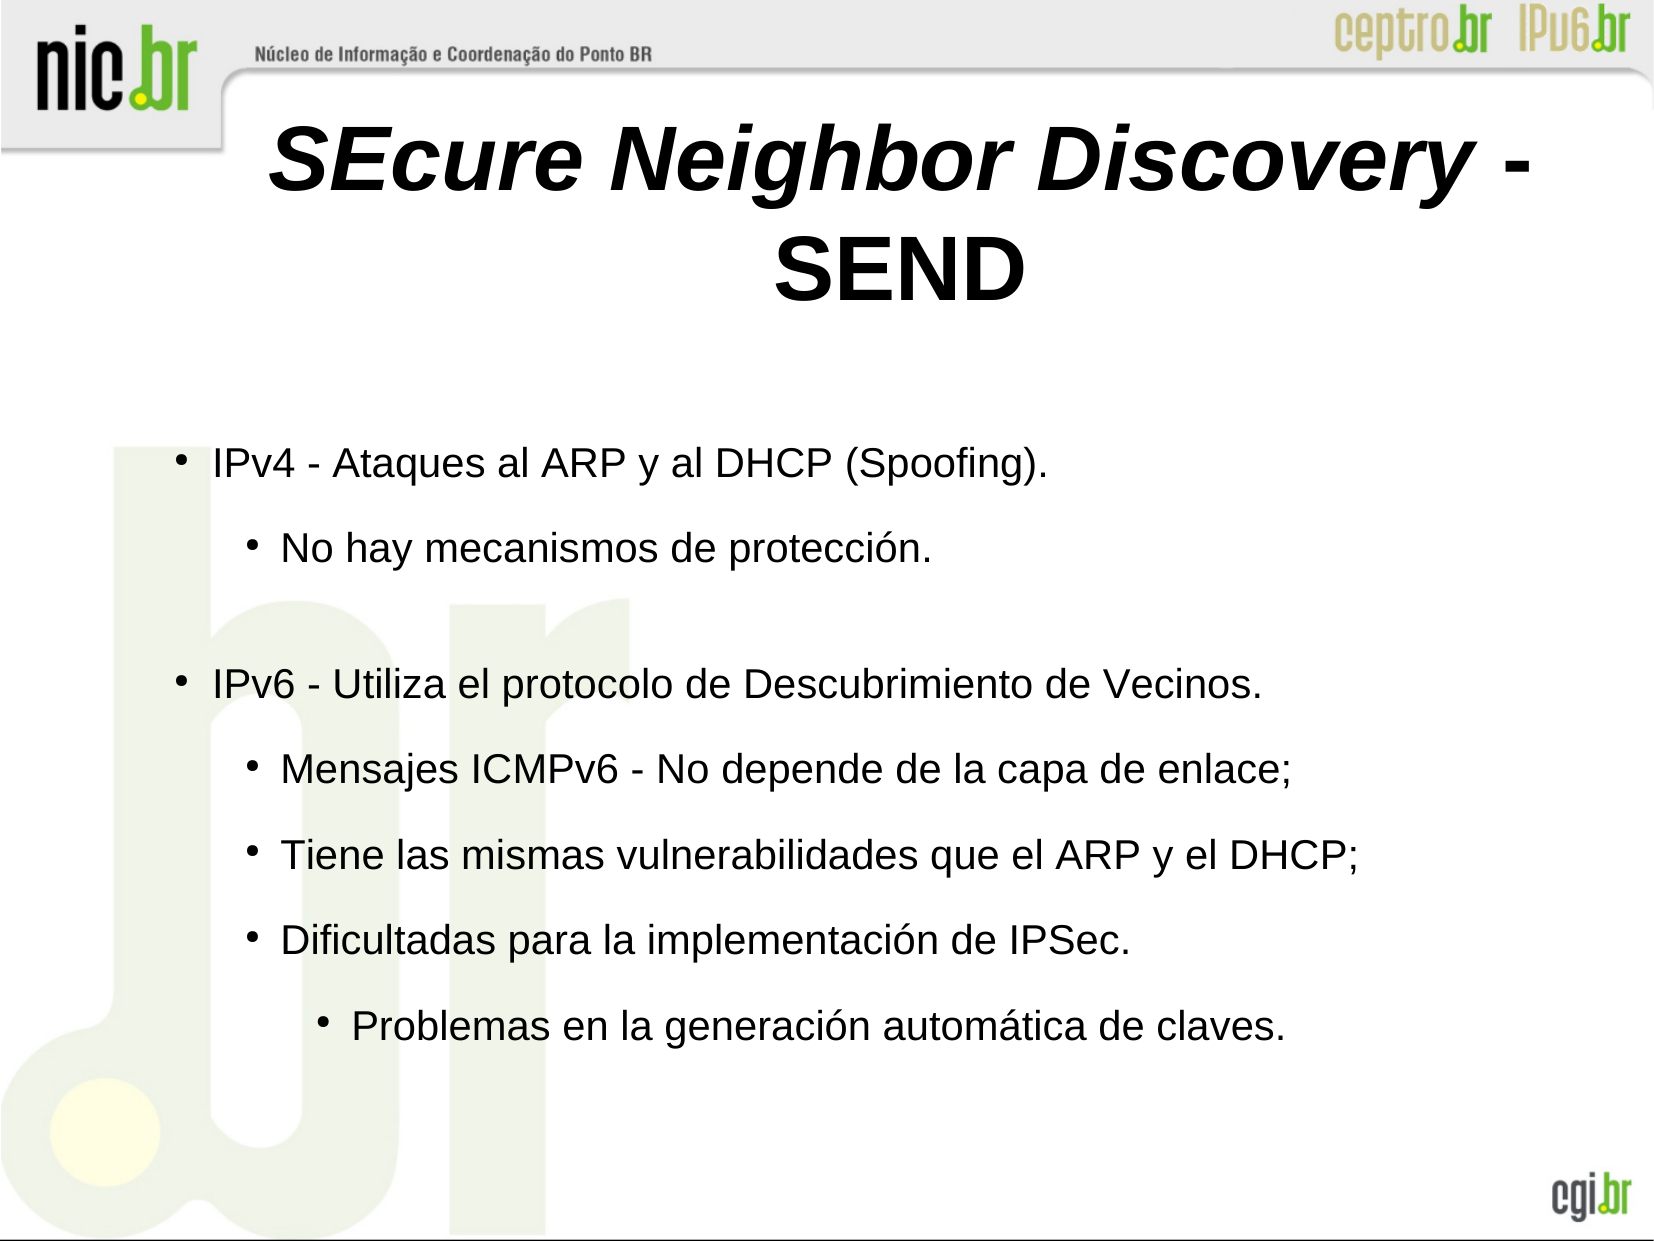

SEcure Neighbor Discovery - SEND
 IPv4 - Ataques al ARP y al DHCP (Spoofing).
No hay mecanismos de protección.
 IPv6 - Utiliza el protocolo de Descubrimiento de Vecinos.
Mensajes ICMPv6 - No depende de la capa de enlace;
Tiene las mismas vulnerabilidades que el ARP y el DHCP;
Dificultadas para la implementación de IPSec.
Problemas en la generación automática de claves.